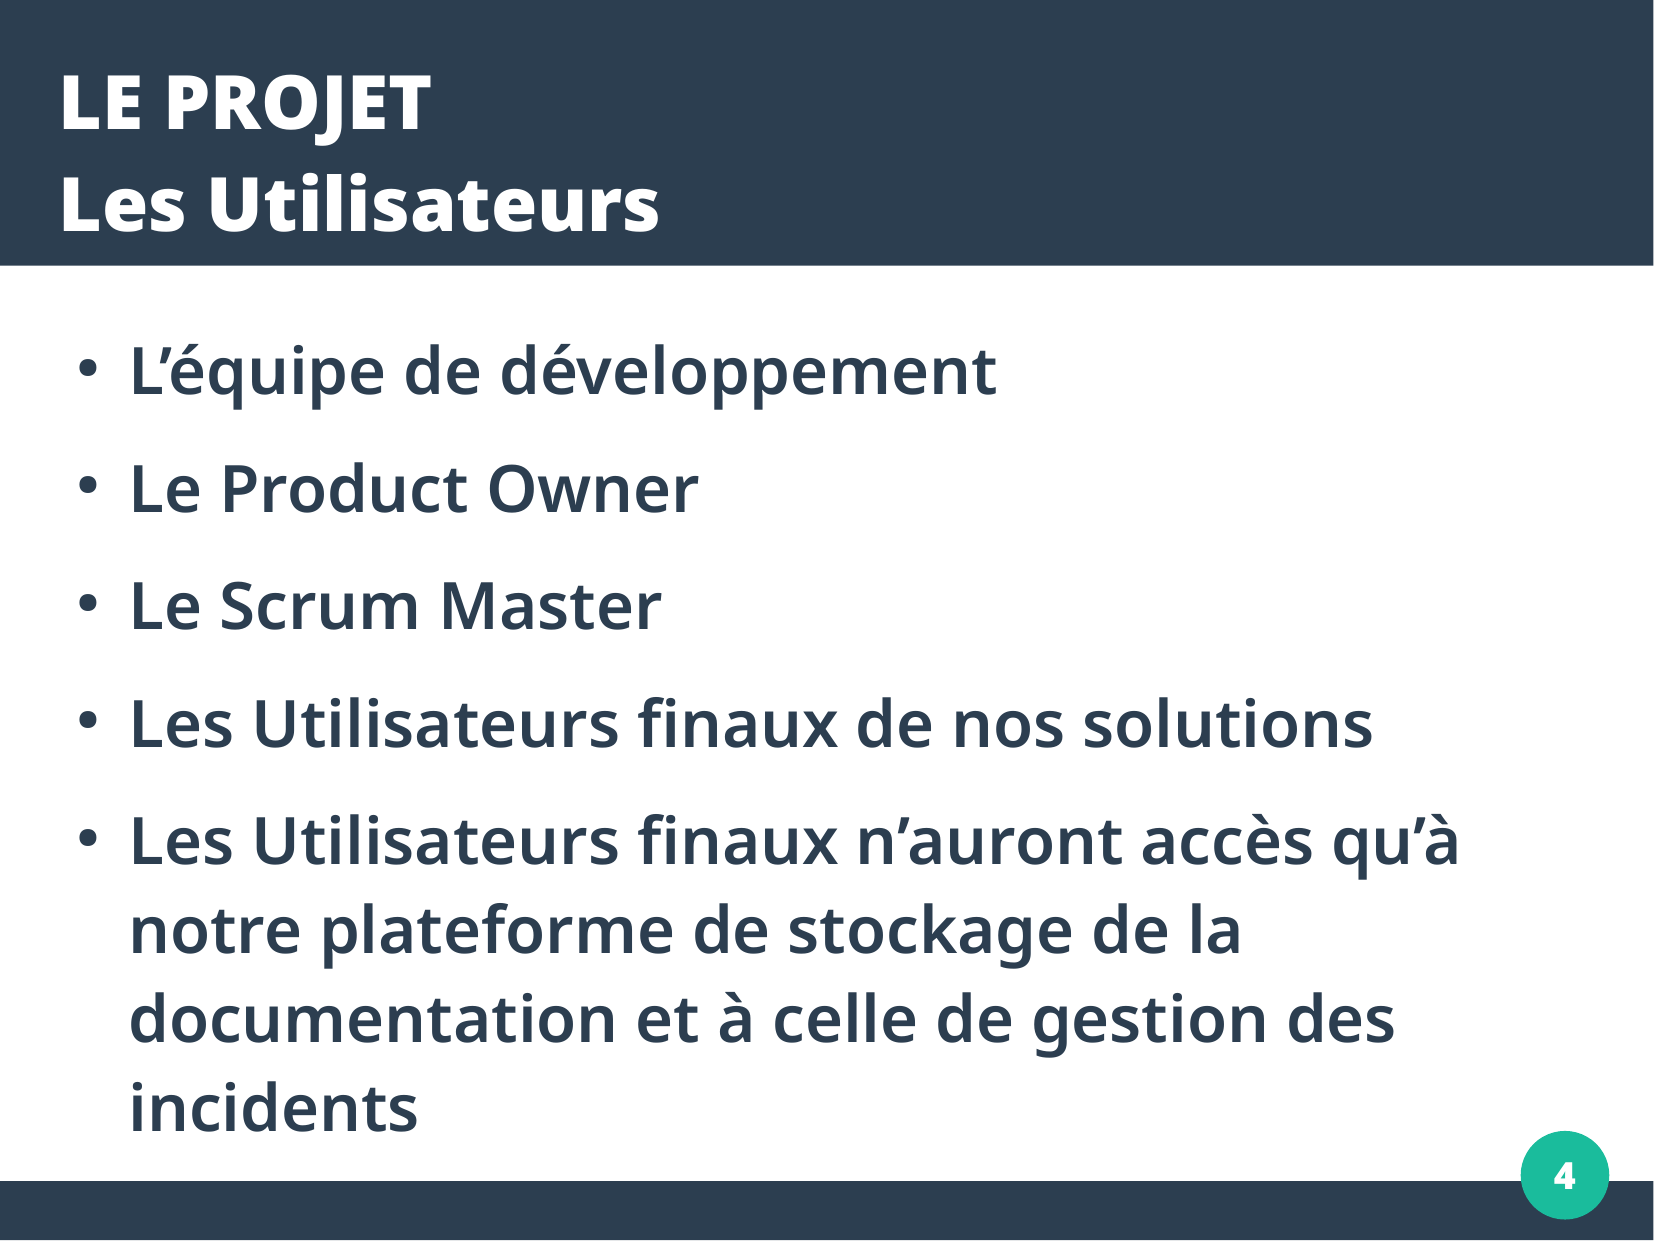

# LE PROJET Les Utilisateurs
L’équipe de développement
Le Product Owner
Le Scrum Master
Les Utilisateurs finaux de nos solutions
Les Utilisateurs finaux n’auront accès qu’à notre plateforme de stockage de la documentation et à celle de gestion des incidents
4